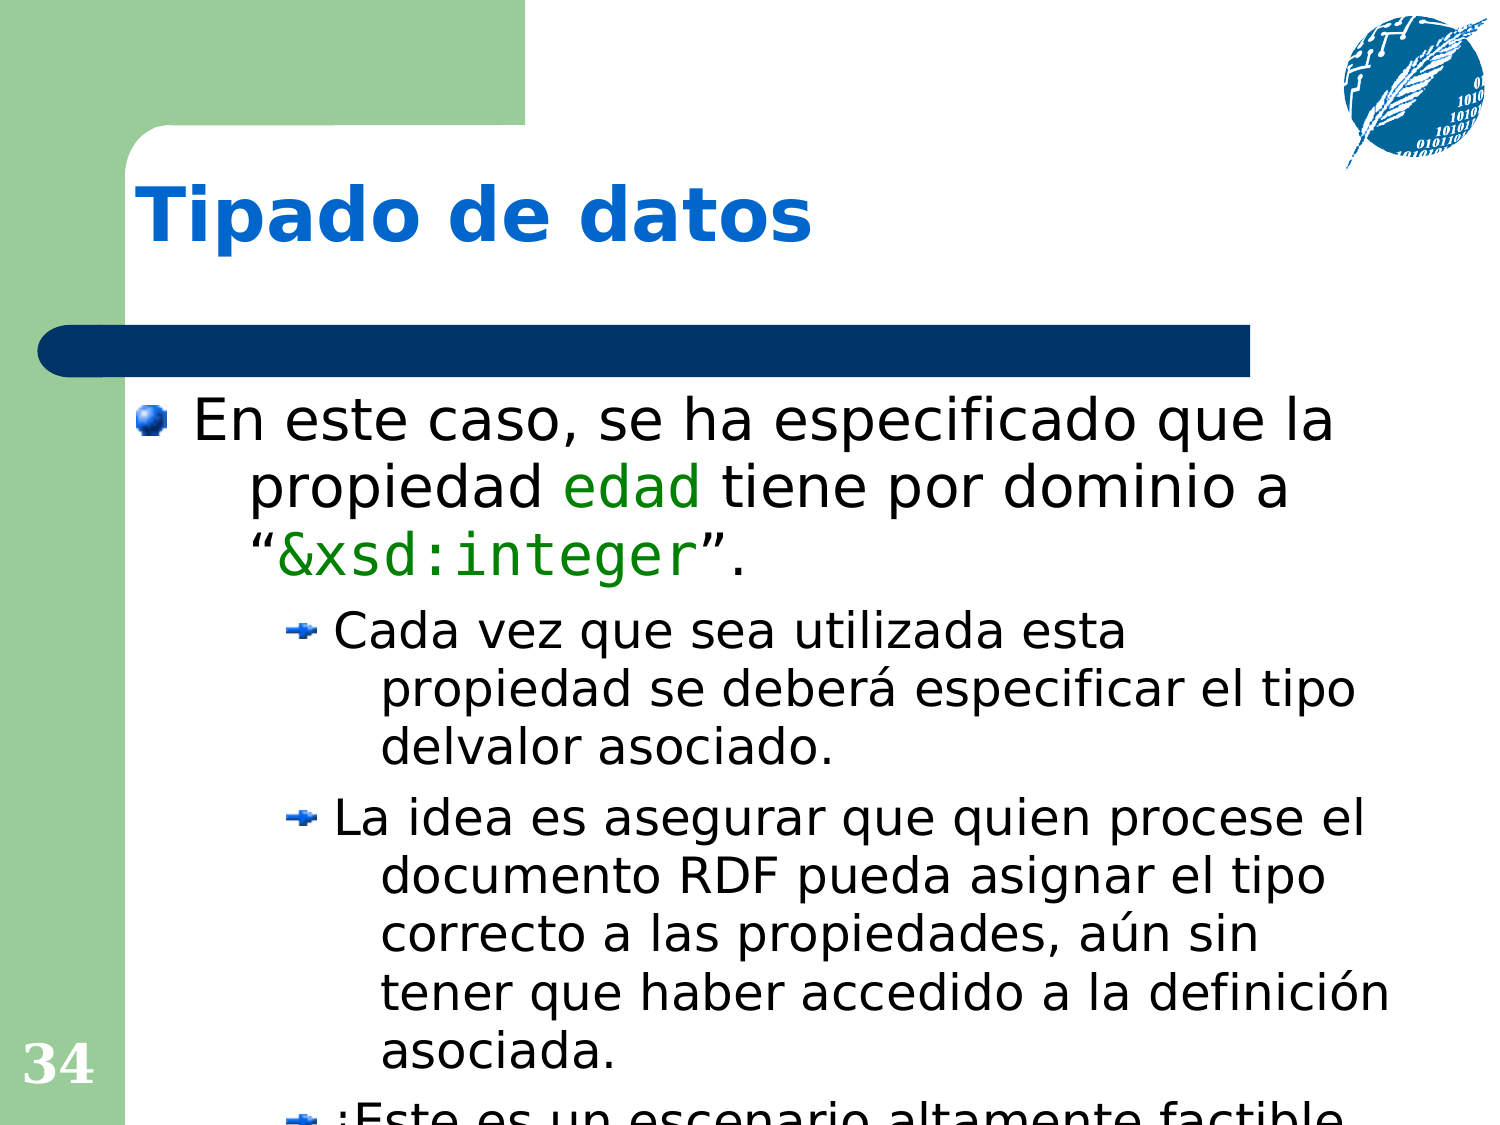

# Tipado de datos
En este caso, se ha especificado que la propiedad edad tiene por dominio a “&xsd:integer”.
Cada vez que sea utilizada esta propiedad se deberá especificar el tipo delvalor asociado.
La idea es asegurar que quien procese el documento RDF pueda asignar el tipo correcto a las propiedades, aún sin tener que haber accedido a la definición asociada.
¡Este es un escenario altamente factible en el marco de la web!
34